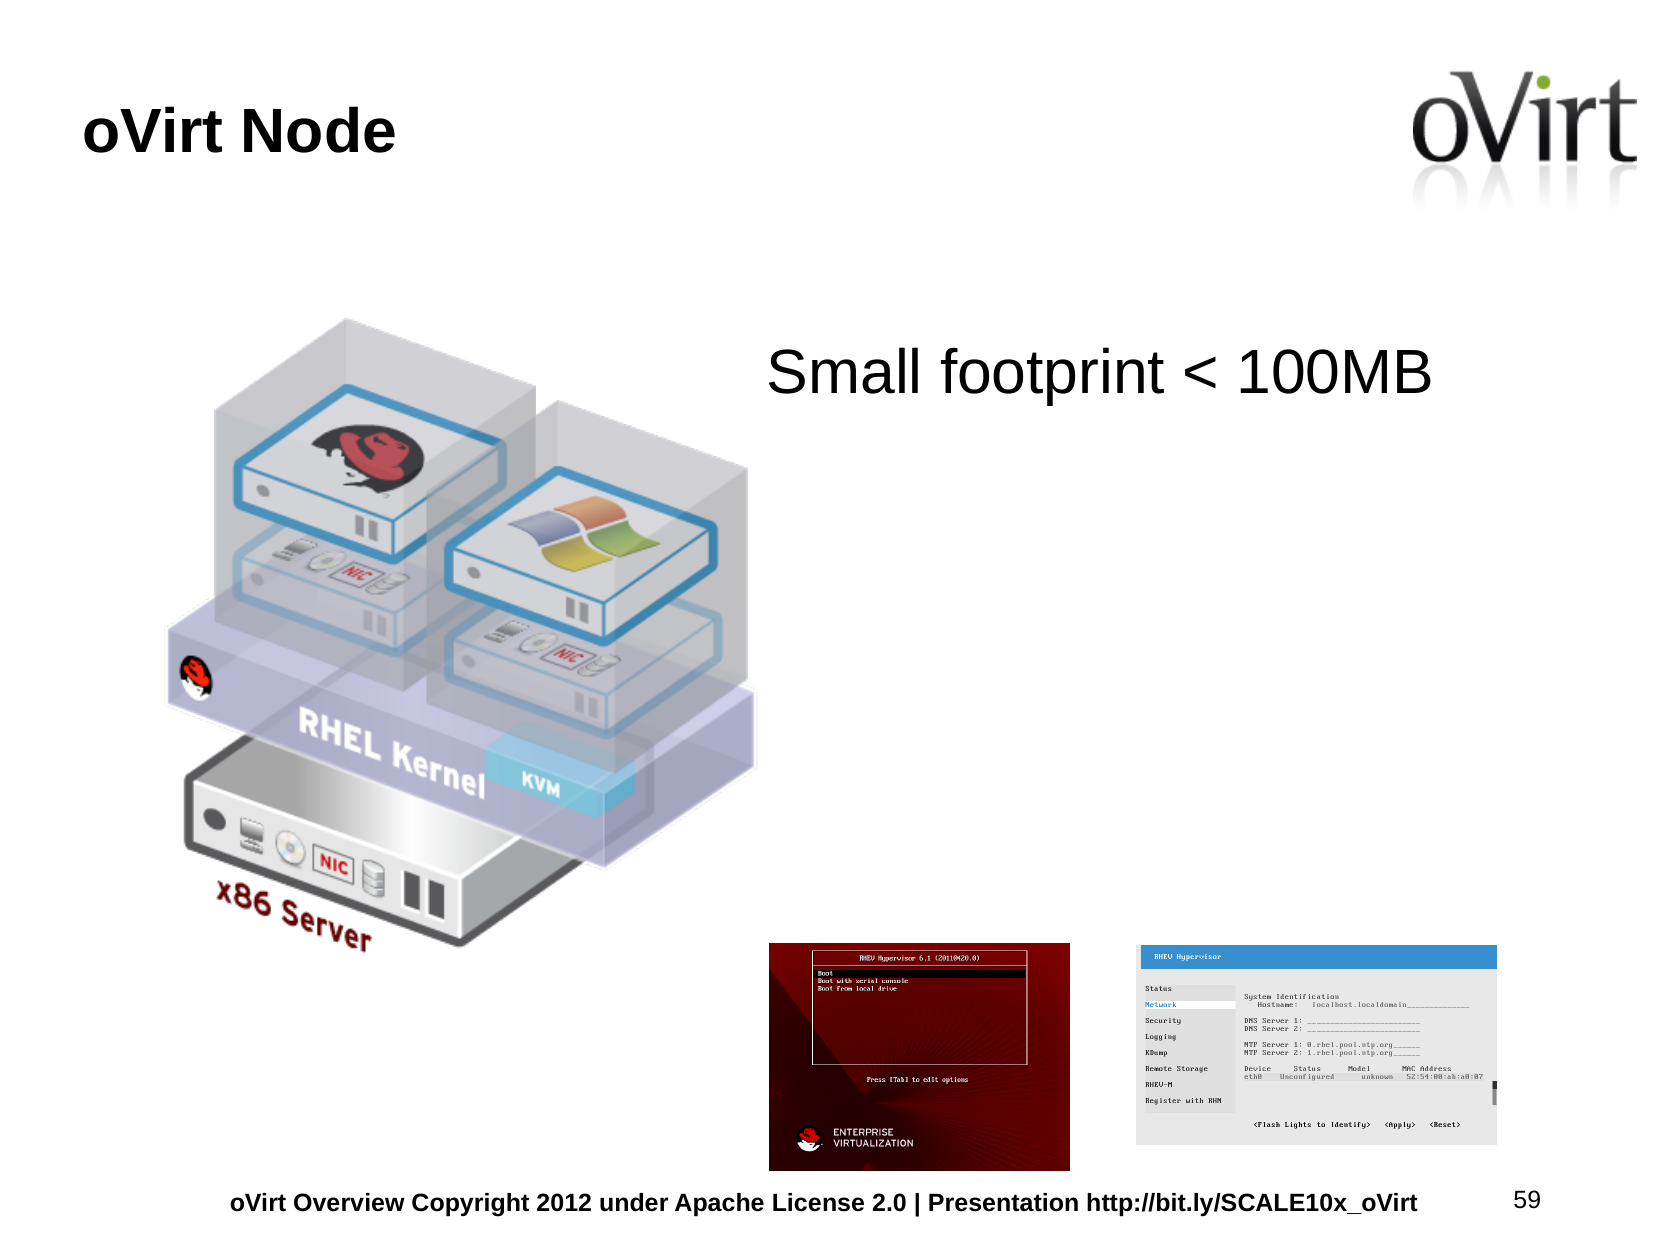

# oVirt Node
Small footprint < 100MB